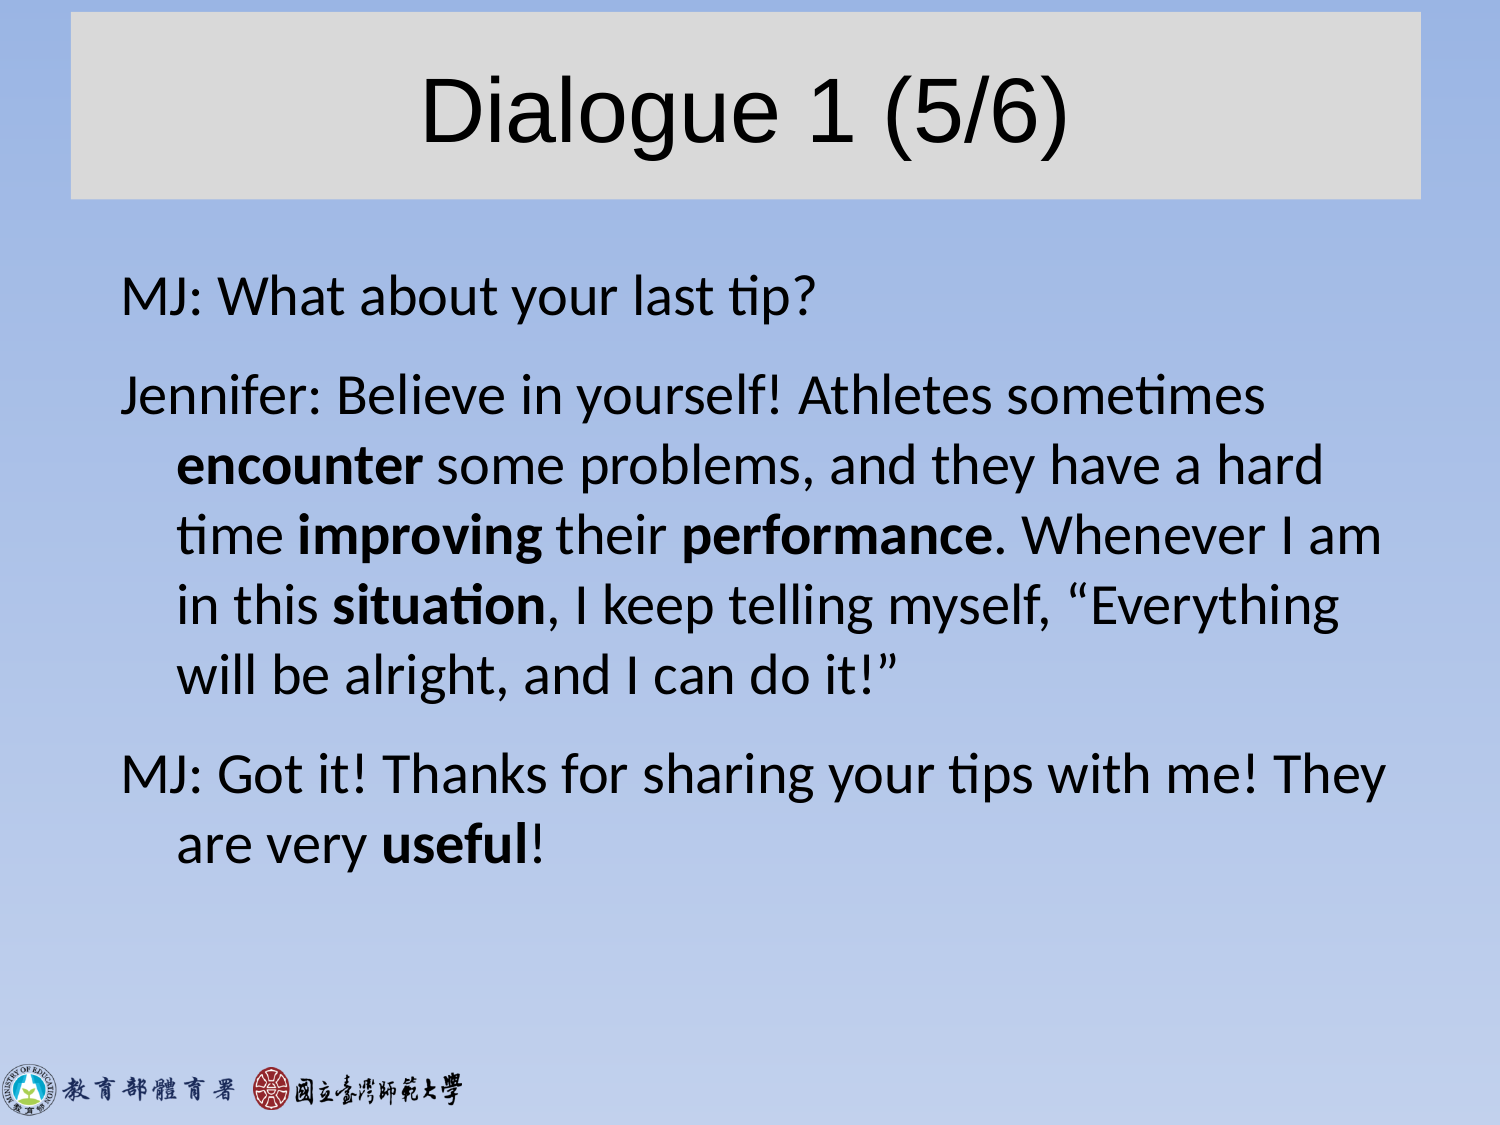

# Dialogue 1 (5/6)
| |
| --- |
MJ: What about your last tip?
Jennifer: Believe in yourself! Athletes sometimes encounter some problems, and they have a hard time improving their performance. Whenever I am in this situation, I keep telling myself, “Everything will be alright, and I can do it!”
MJ: Got it! Thanks for sharing your tips with me! They are very useful!